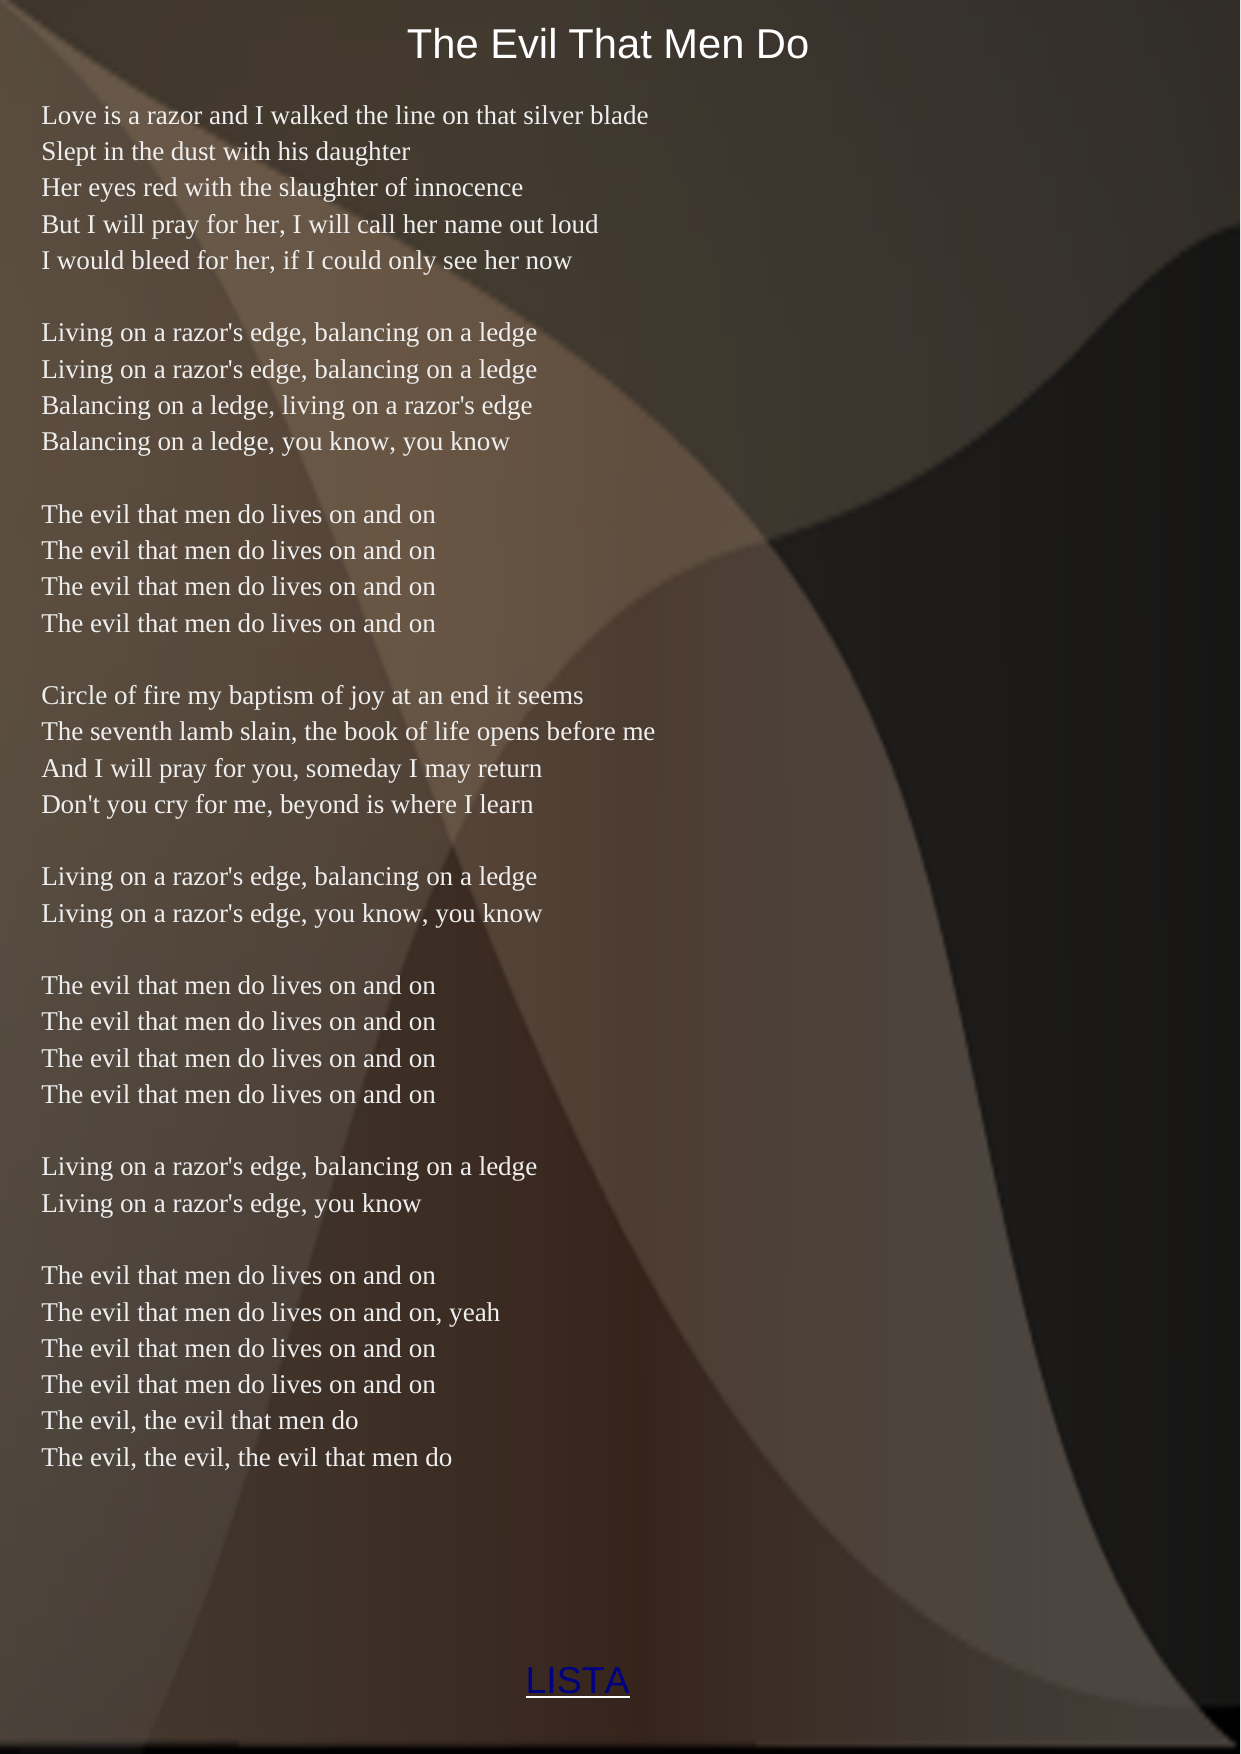

# The Evil That Men Do
Love is a razor and I walked the line on that silver blade
Slept in the dust with his daughter
Her eyes red with the slaughter of innocence
But I will pray for her, I will call her name out loud
I would bleed for her, if I could only see her now
Living on a razor's edge, balancing on a ledge
Living on a razor's edge, balancing on a ledge
Balancing on a ledge, living on a razor's edge
Balancing on a ledge, you know, you know
The evil that men do lives on and on
The evil that men do lives on and on
The evil that men do lives on and on
The evil that men do lives on and on
Circle of fire my baptism of joy at an end it seems
The seventh lamb slain, the book of life opens before me
And I will pray for you, someday I may return
Don't you cry for me, beyond is where I learn
Living on a razor's edge, balancing on a ledge
Living on a razor's edge, you know, you know
The evil that men do lives on and on
The evil that men do lives on and on
The evil that men do lives on and on
The evil that men do lives on and on
Living on a razor's edge, balancing on a ledge
Living on a razor's edge, you know
The evil that men do lives on and on
The evil that men do lives on and on, yeah
The evil that men do lives on and on
The evil that men do lives on and on
The evil, the evil that men do
The evil, the evil, the evil that men do
LISTA